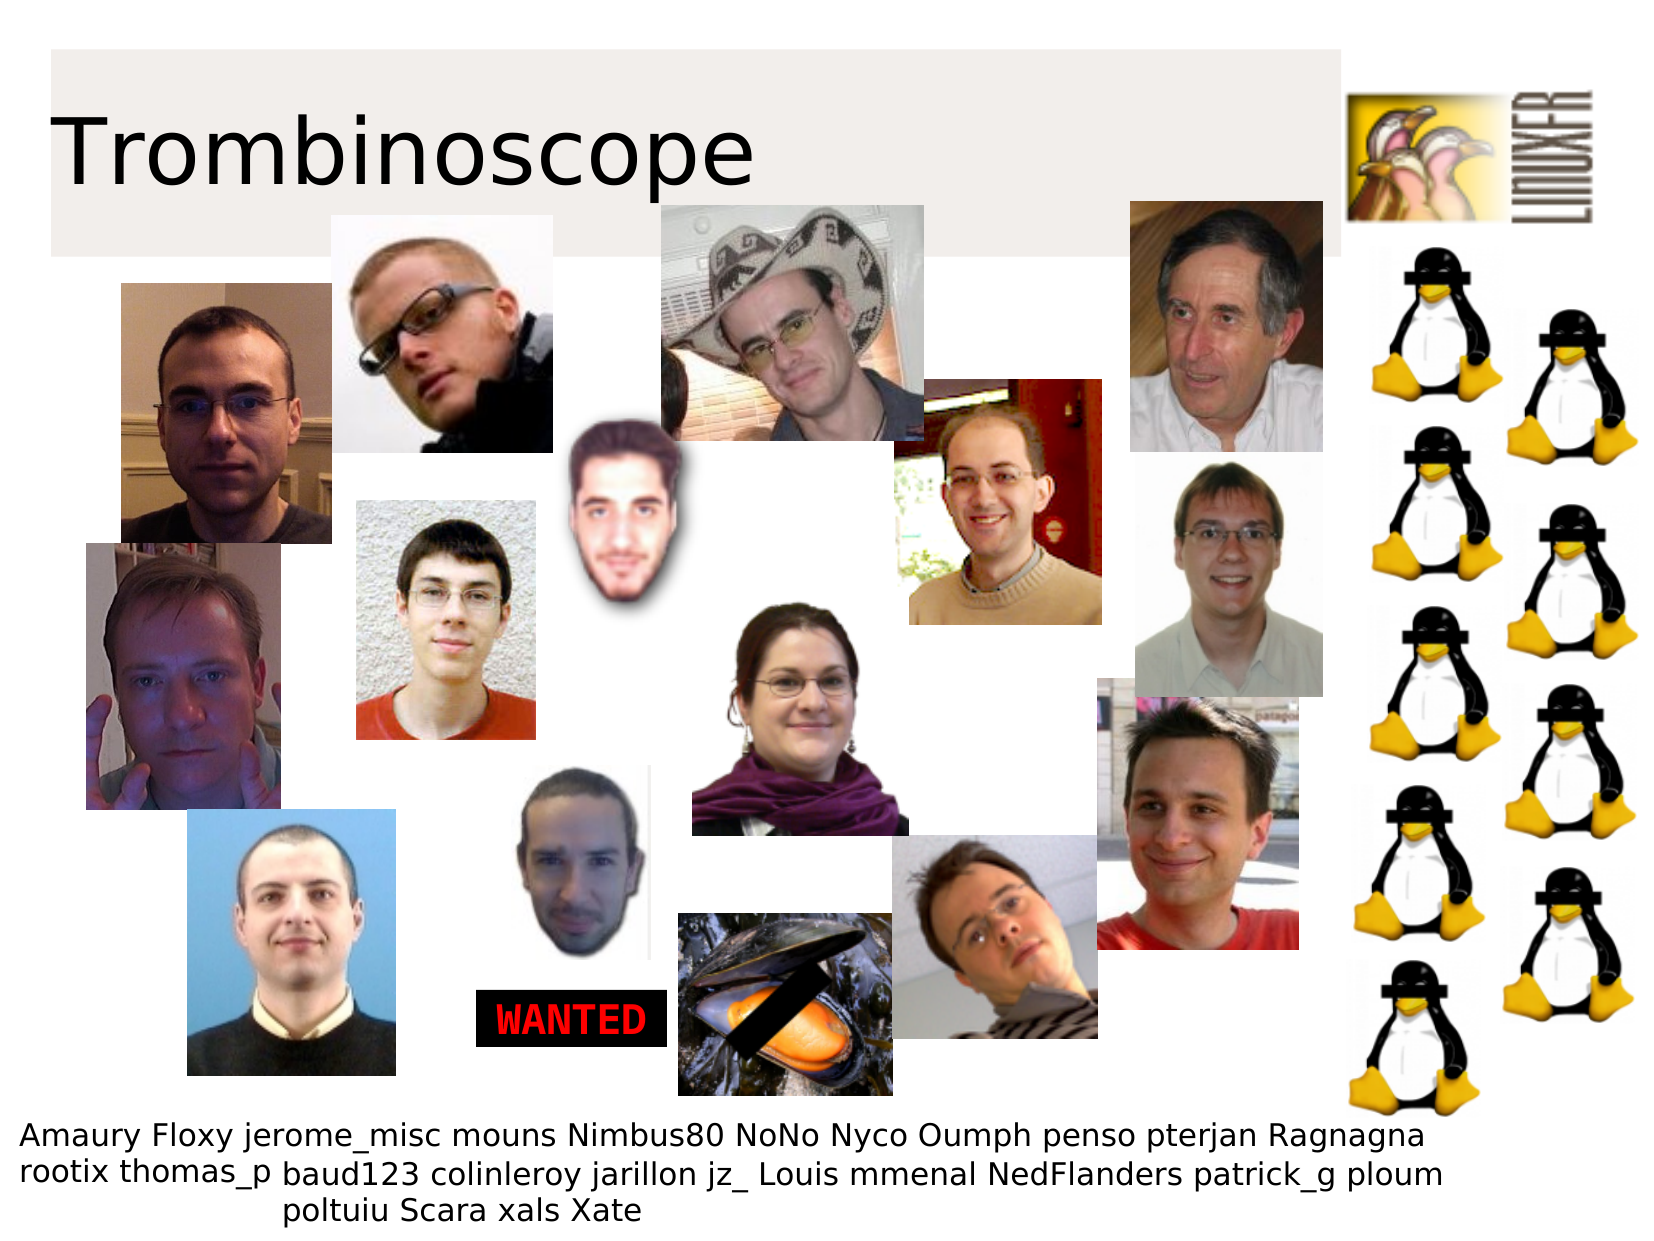

# Trombinoscope
WANTED
Amaury Floxy jerome_misc mouns Nimbus80 NoNo Nyco Oumph penso pterjan Ragnagna rootix thomas_p
baud123 colinleroy jarillon jz_ Louis mmenal NedFlanders patrick_g ploum
poltuiu Scara xals Xate